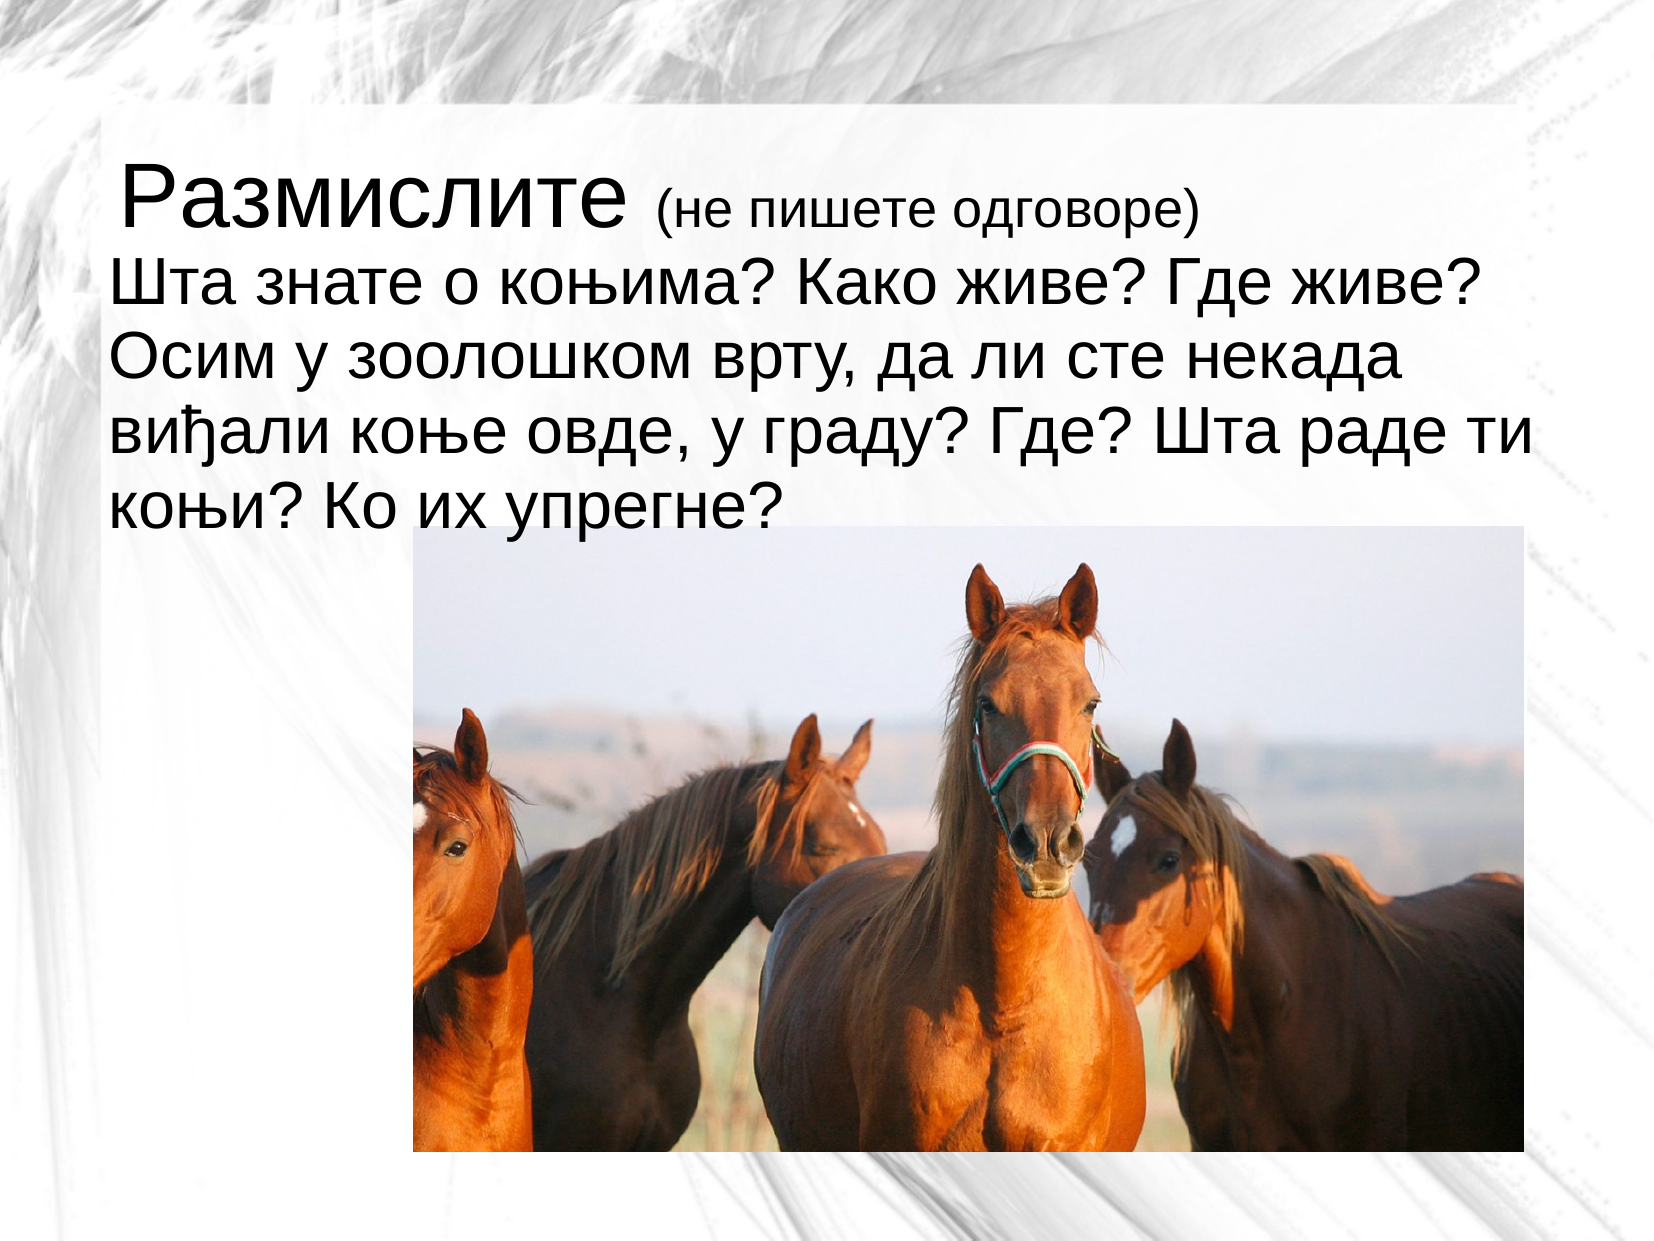

# Размислите (не пишете одговоре)
Шта знате о коњима? Како живе? Где живе? Осим у зоолошком врту, да ли сте некада виђали коње овде, у граду? Где? Шта раде ти коњи? Ко их упрегне?